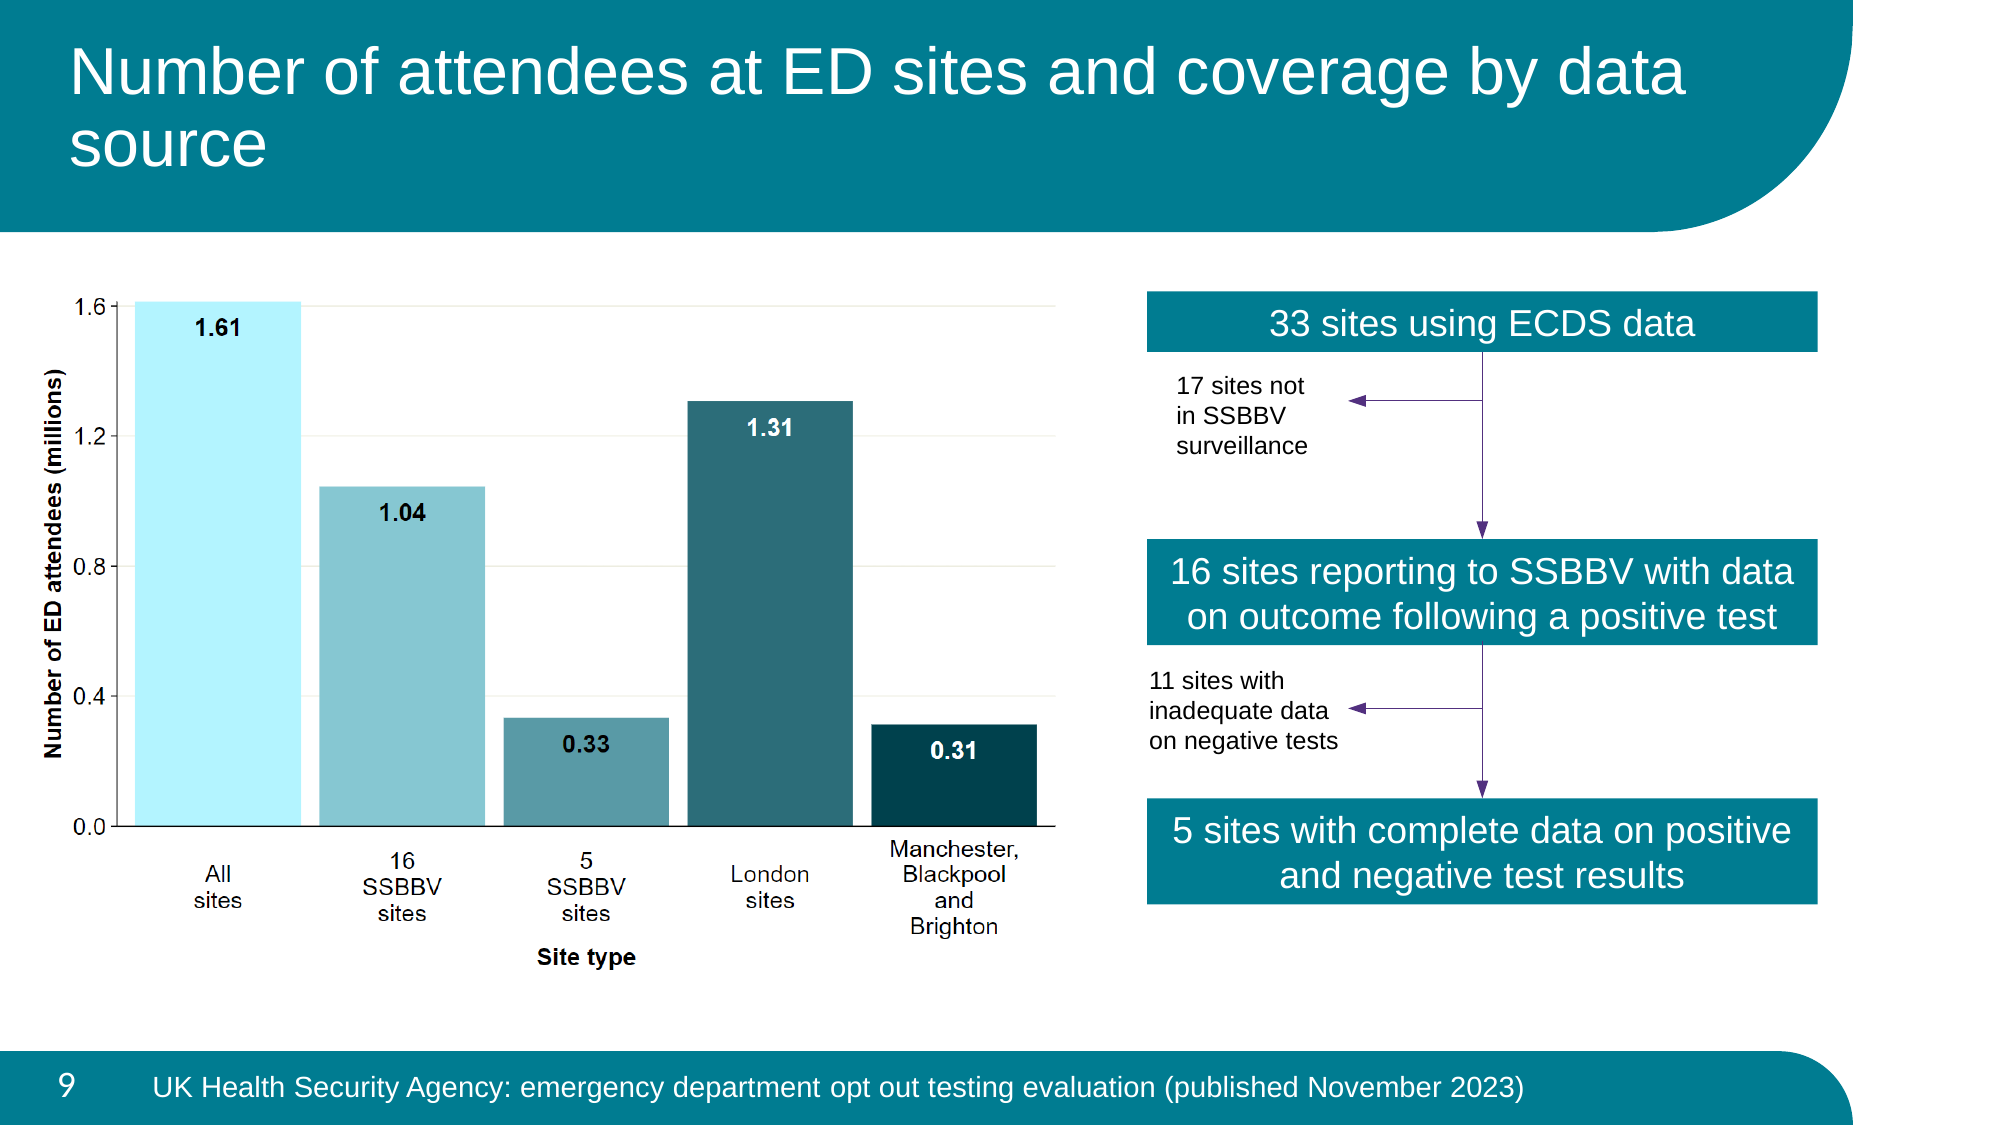

# Number of attendees at ED sites and coverage by data source
33 sites using ECDS data
17 sites not in SSBBV surveillance
16 sites reporting to SSBBV with data on outcome following a positive test
11 sites with inadequate data on negative tests
5 sites with complete data on positive and negative test results
9
UK Health Security Agency: emergency department opt out testing evaluation (published November 2023)